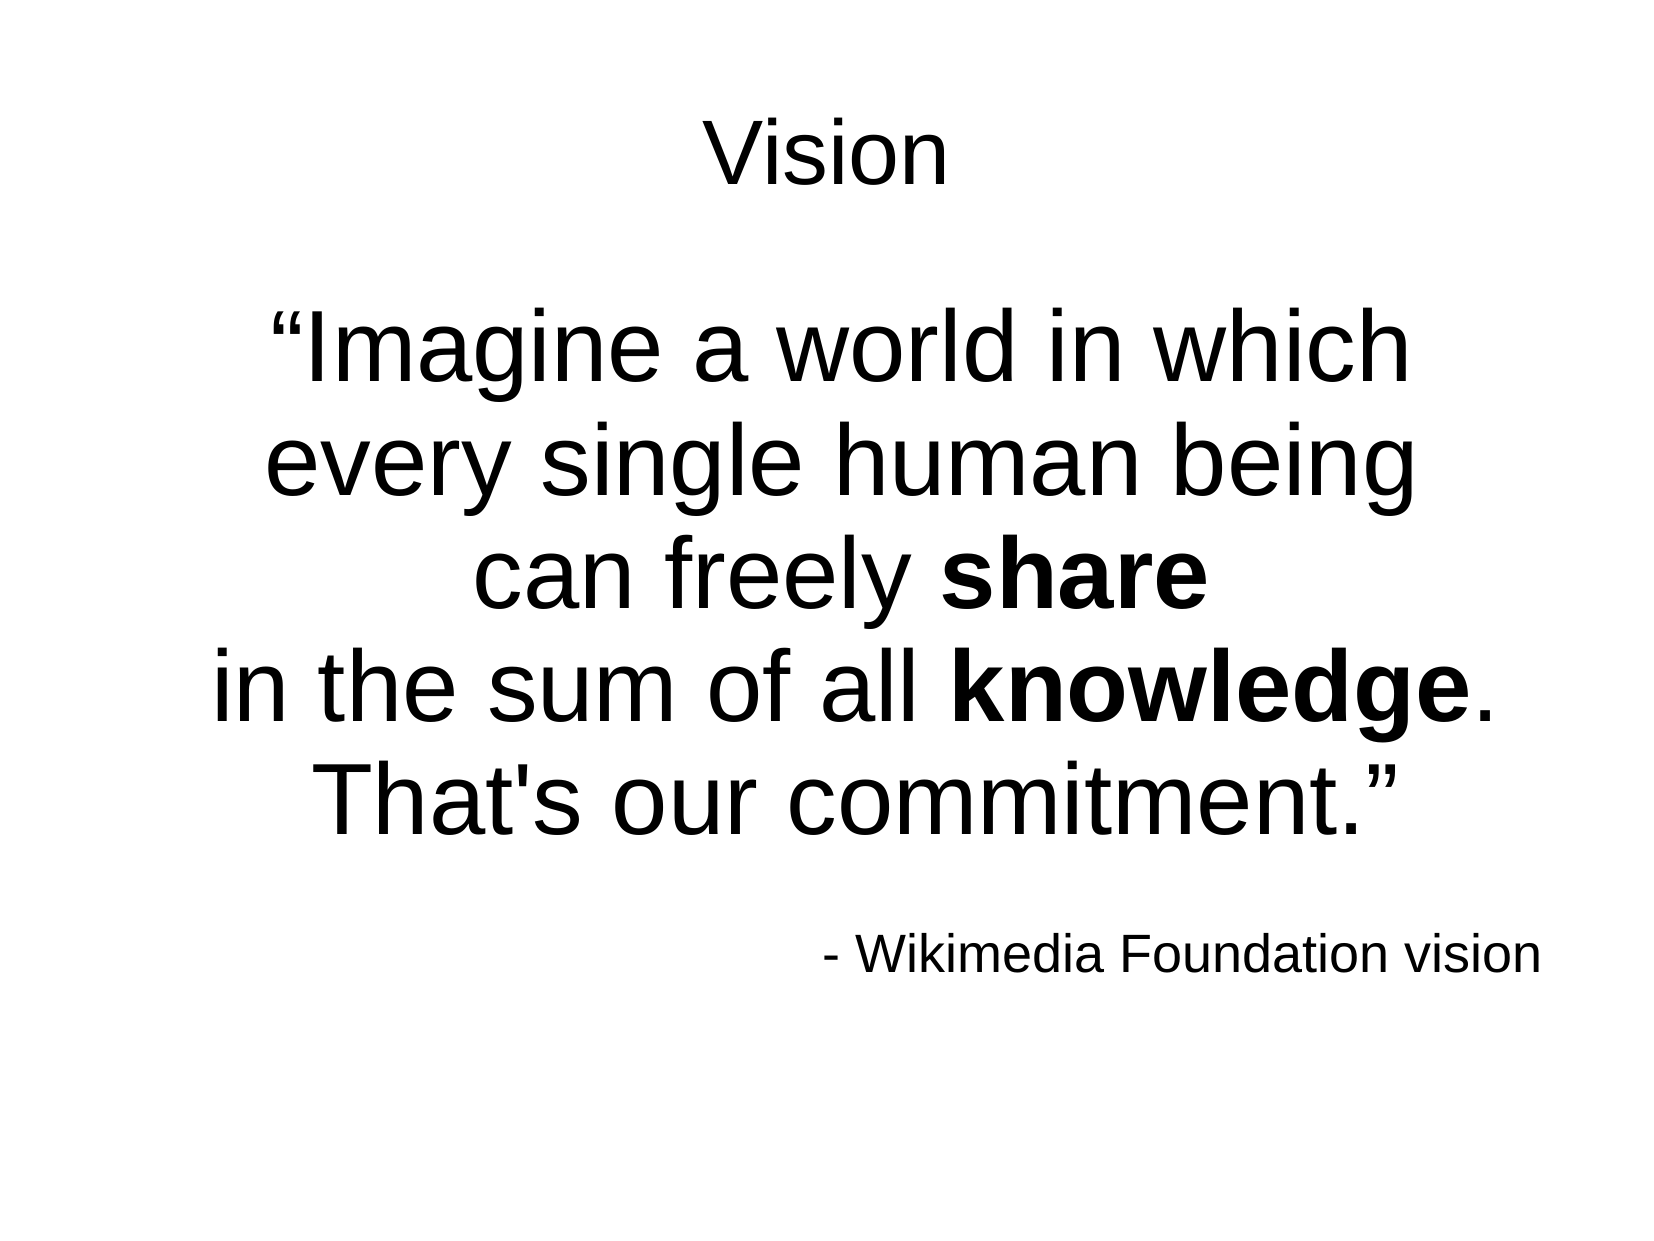

# Vision
“Imagine a world in which
every single human being
can freely share
in the sum of all knowledge. That's our commitment.”
 - Wikimedia Foundation vision